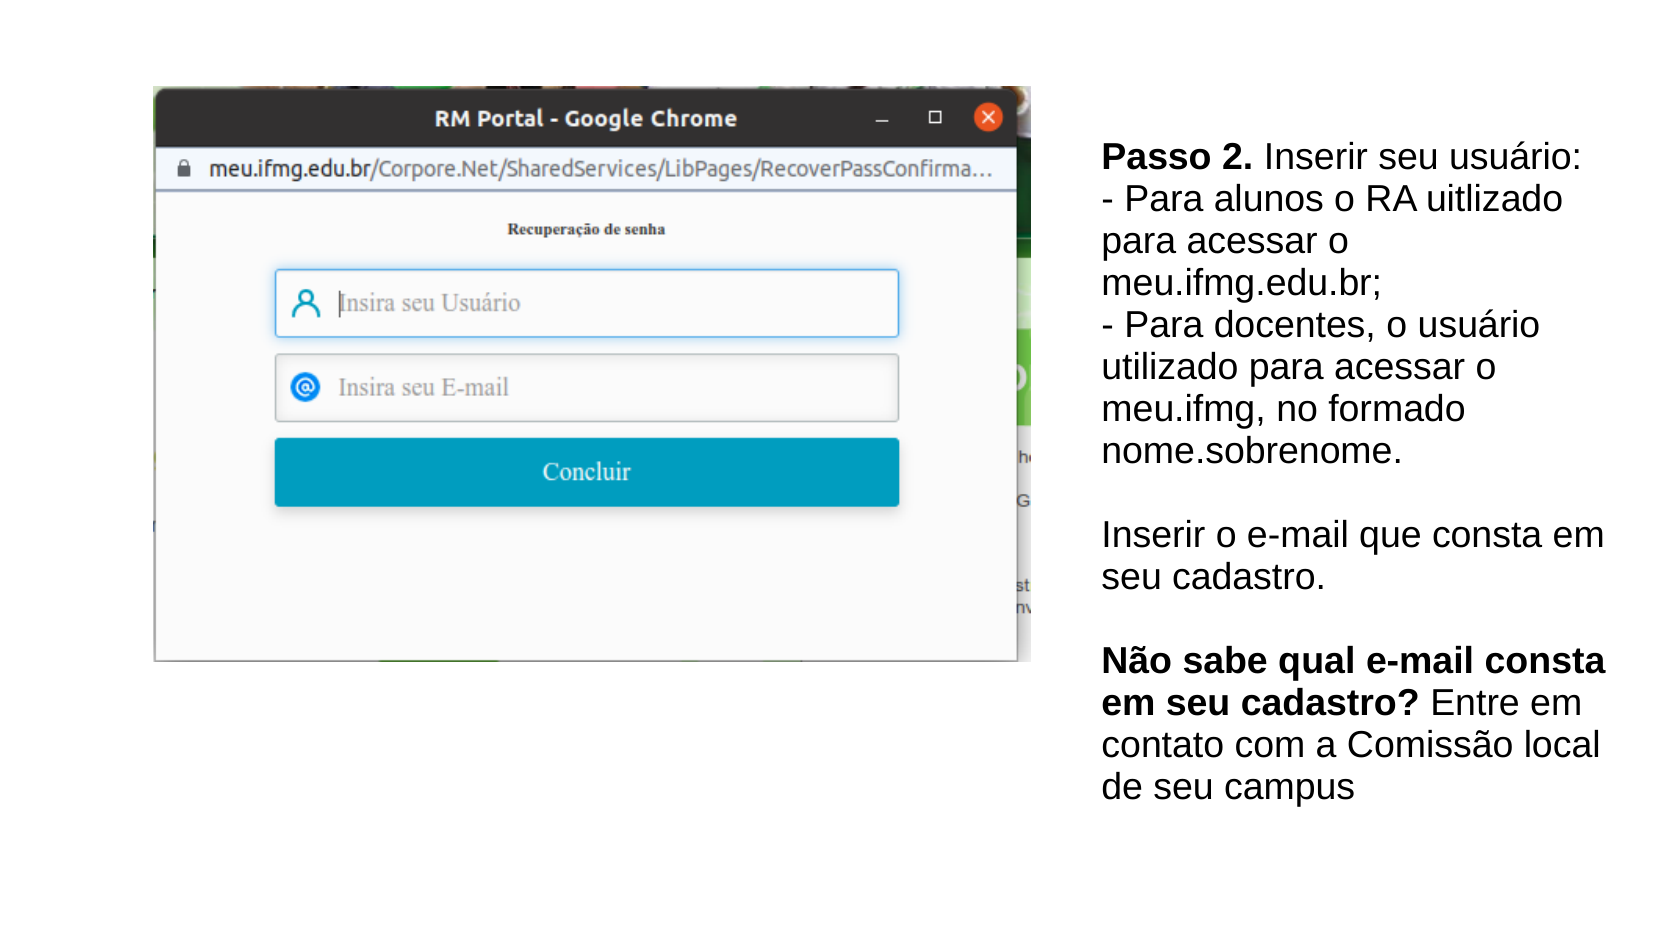

Passo 2. Inserir seu usuário:
- Para alunos o RA uitlizado para acessar o meu.ifmg.edu.br;
- Para docentes, o usuário utilizado para acessar o meu.ifmg, no formado nome.sobrenome.
Inserir o e-mail que consta em seu cadastro.
Não sabe qual e-mail consta em seu cadastro? Entre em contato com a Comissão local de seu campus